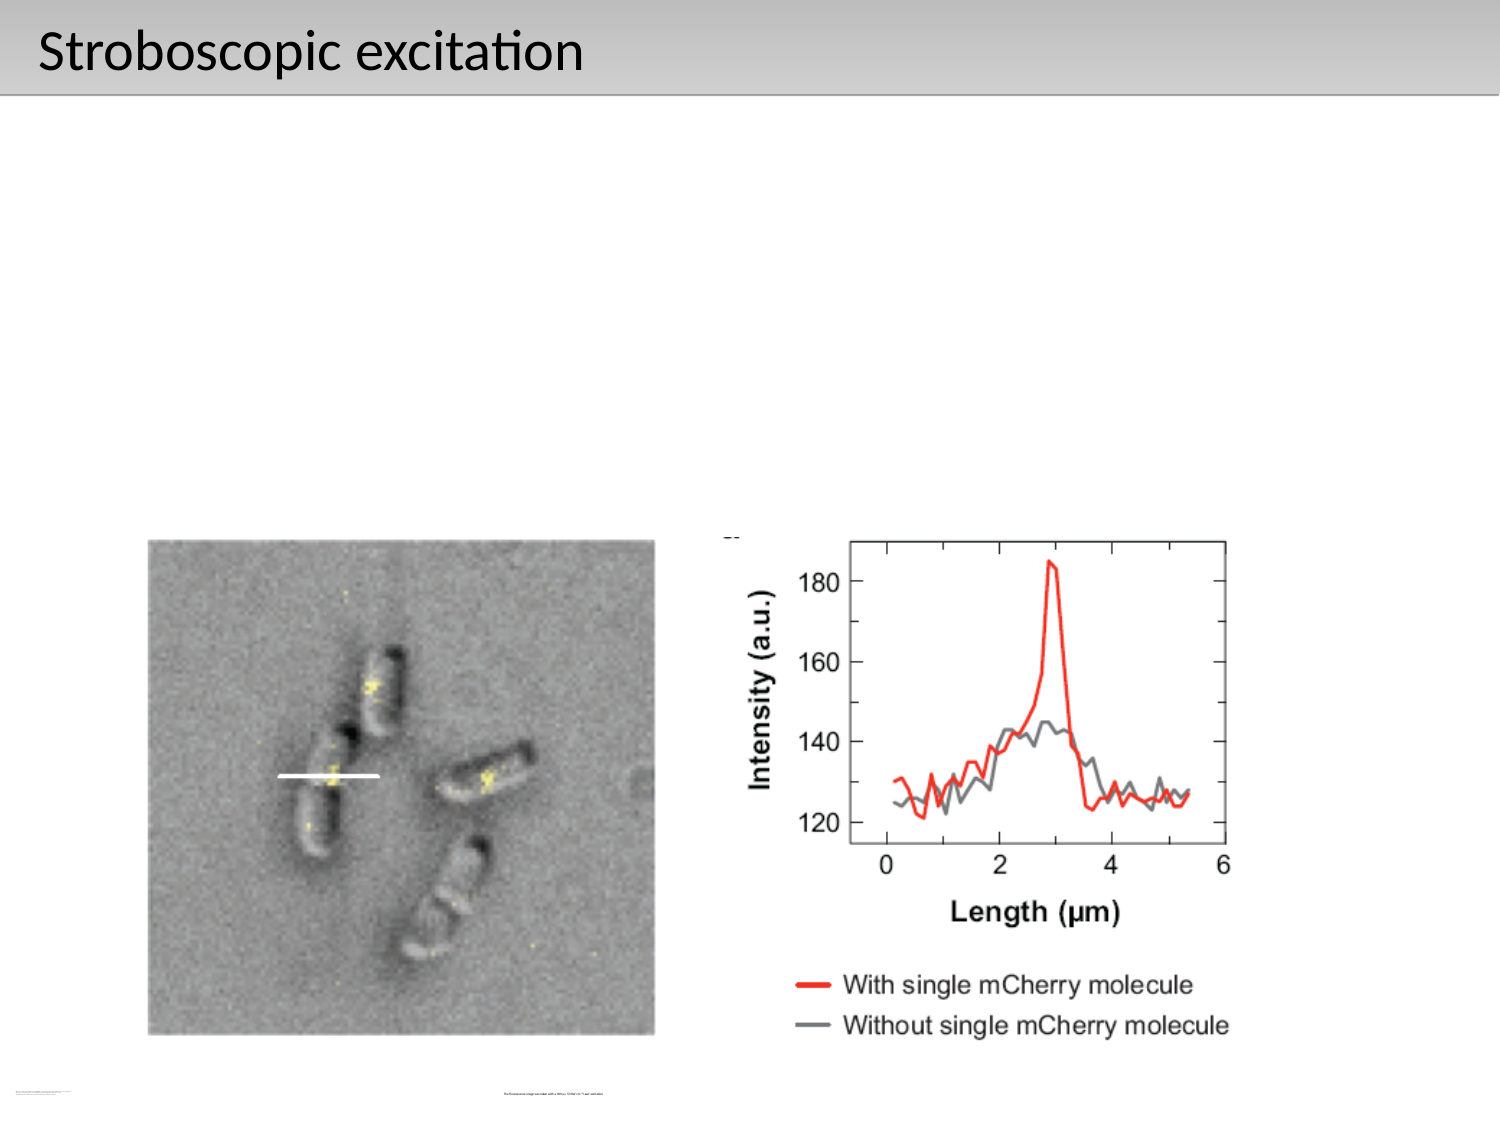

# Stroboscopic excitation
Time resolution of live-cell single-molecule detection can be submillisecond, no longer dictated by the shutter speed or frame rate of the CCD, but by the laser pulse width.
The pulse width and dwell time can be varied to probe dynamical properties such as residence times of weak binding and diffusion constants
The drawback of the stroboscopic excitation is that single FP molecules are more photolabile under the high pulse intensity.
The fluorescence image was taken with a 300 μs, 50 kW cm−2 laser excitation